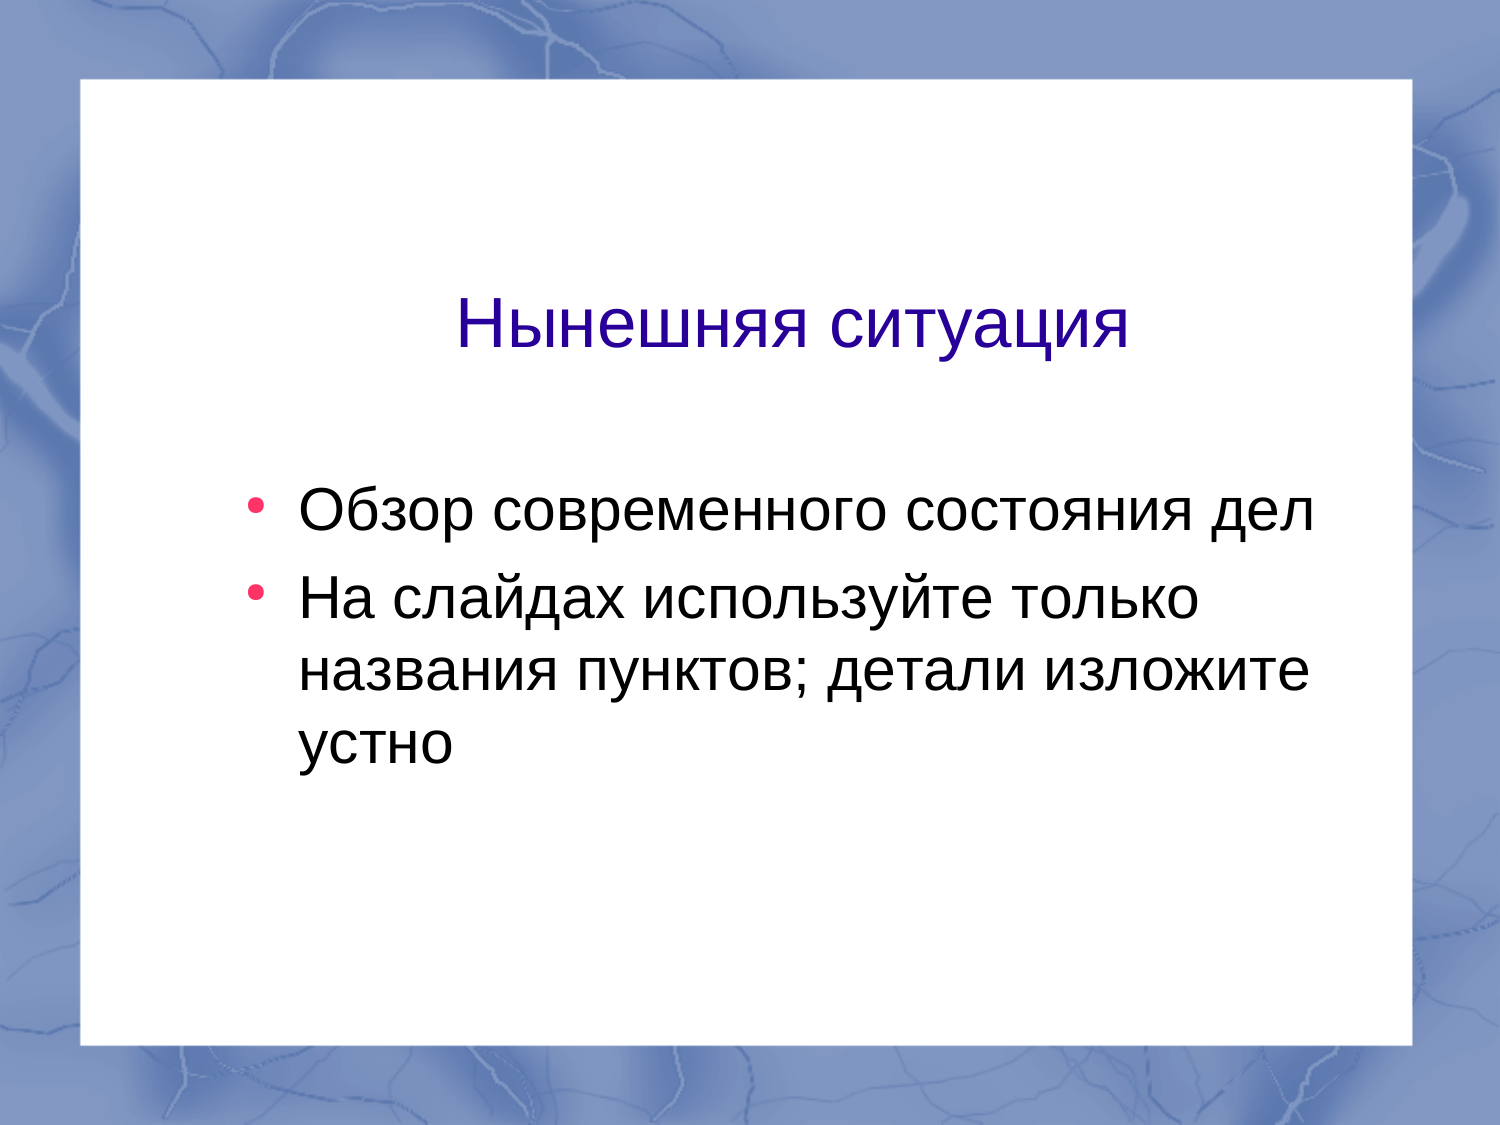

# Нынешняя ситуация
Обзор современного состояния дел
На слайдах используйте только названия пунктов; детали изложите устно